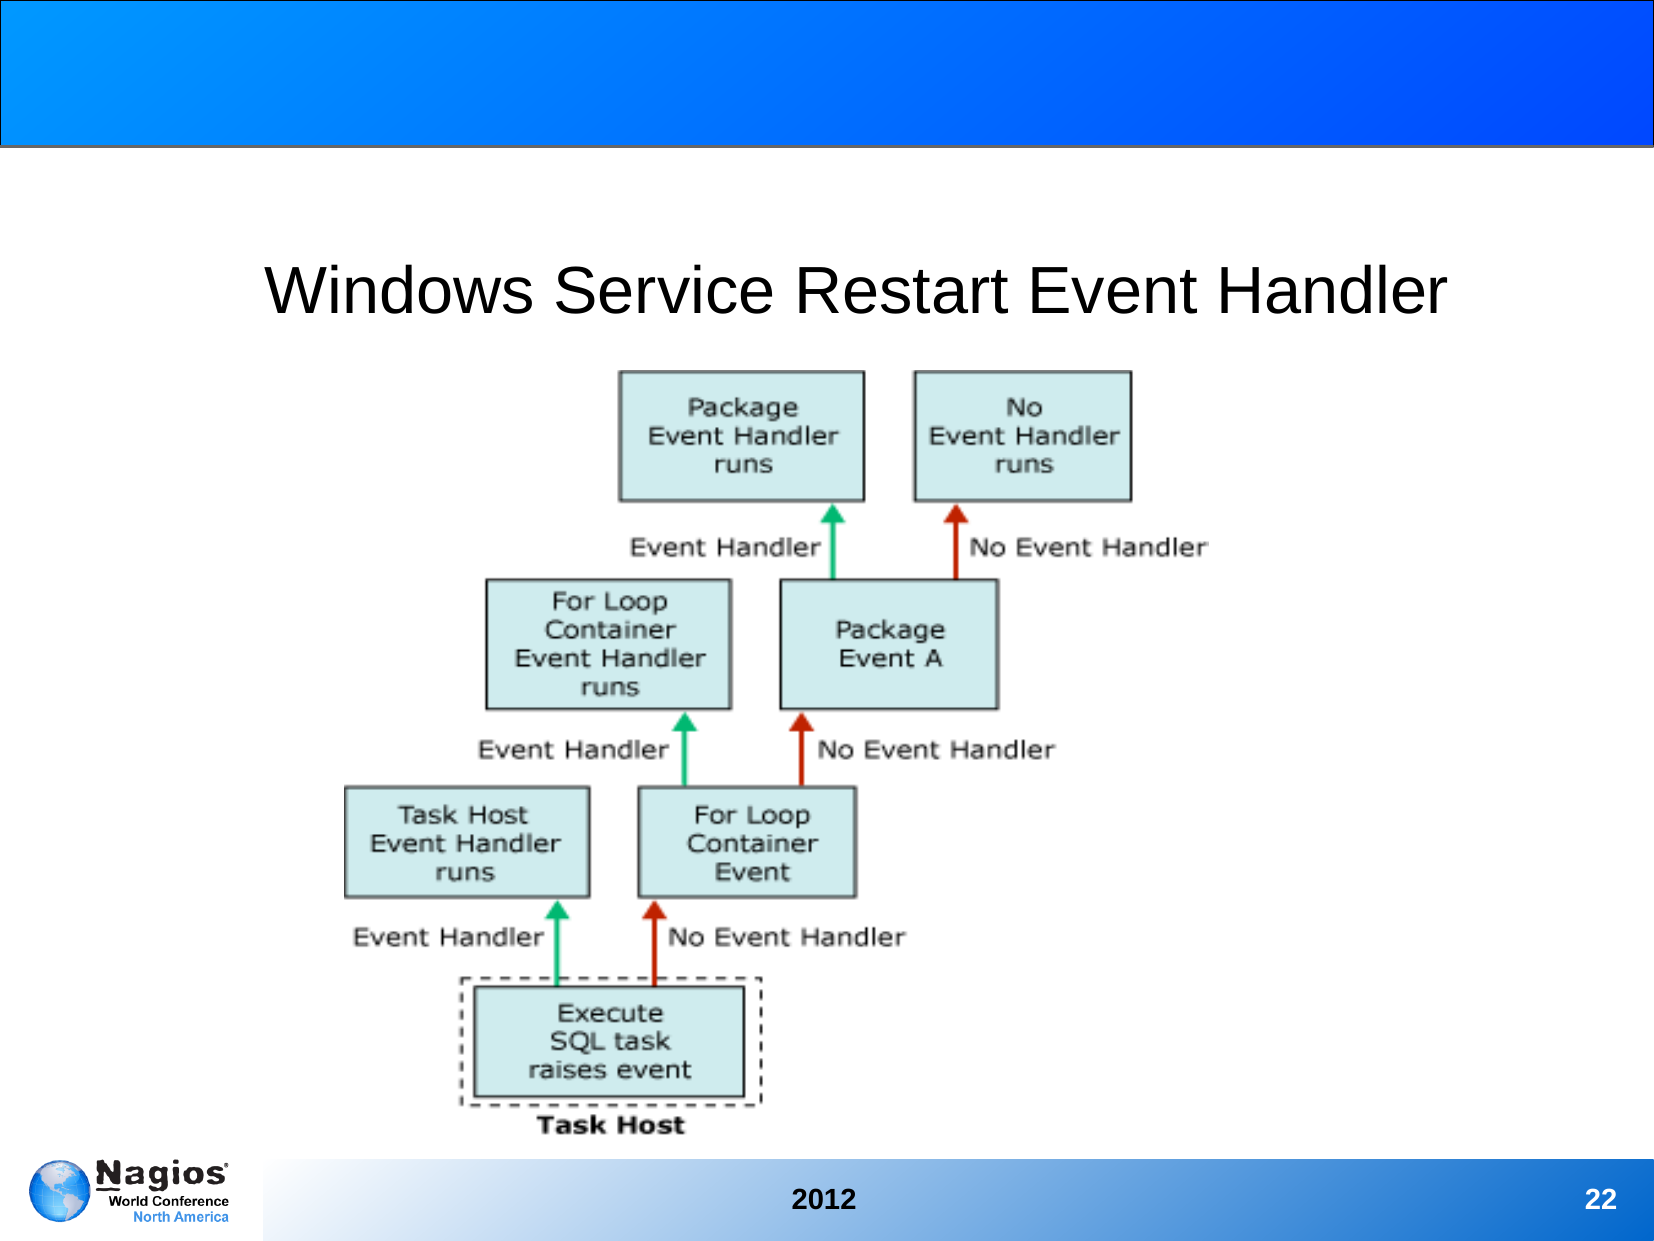

# Windows Service Restart Event Handler
2011
22